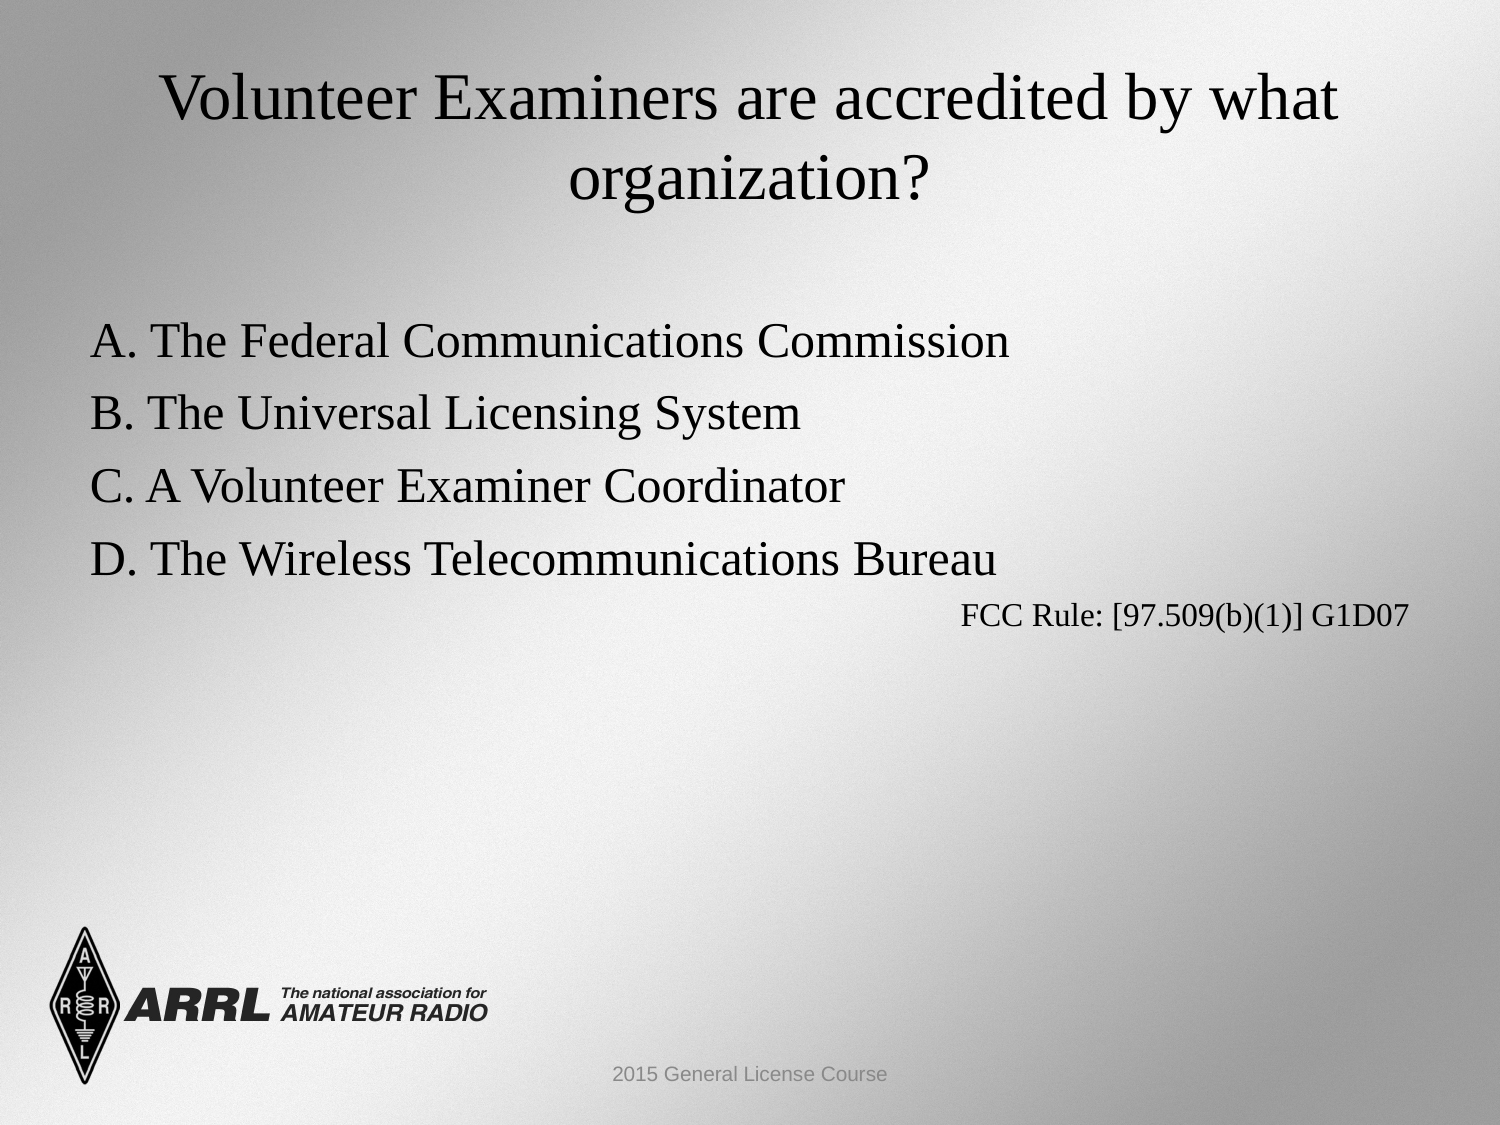

# Volunteer Examiners are accredited by what organization?
A. The Federal Communications Commission
B. The Universal Licensing System
C. A Volunteer Examiner Coordinator
D. The Wireless Telecommunications Bureau
FCC Rule: [97.509(b)(1)] G1D07
2015 General License Course